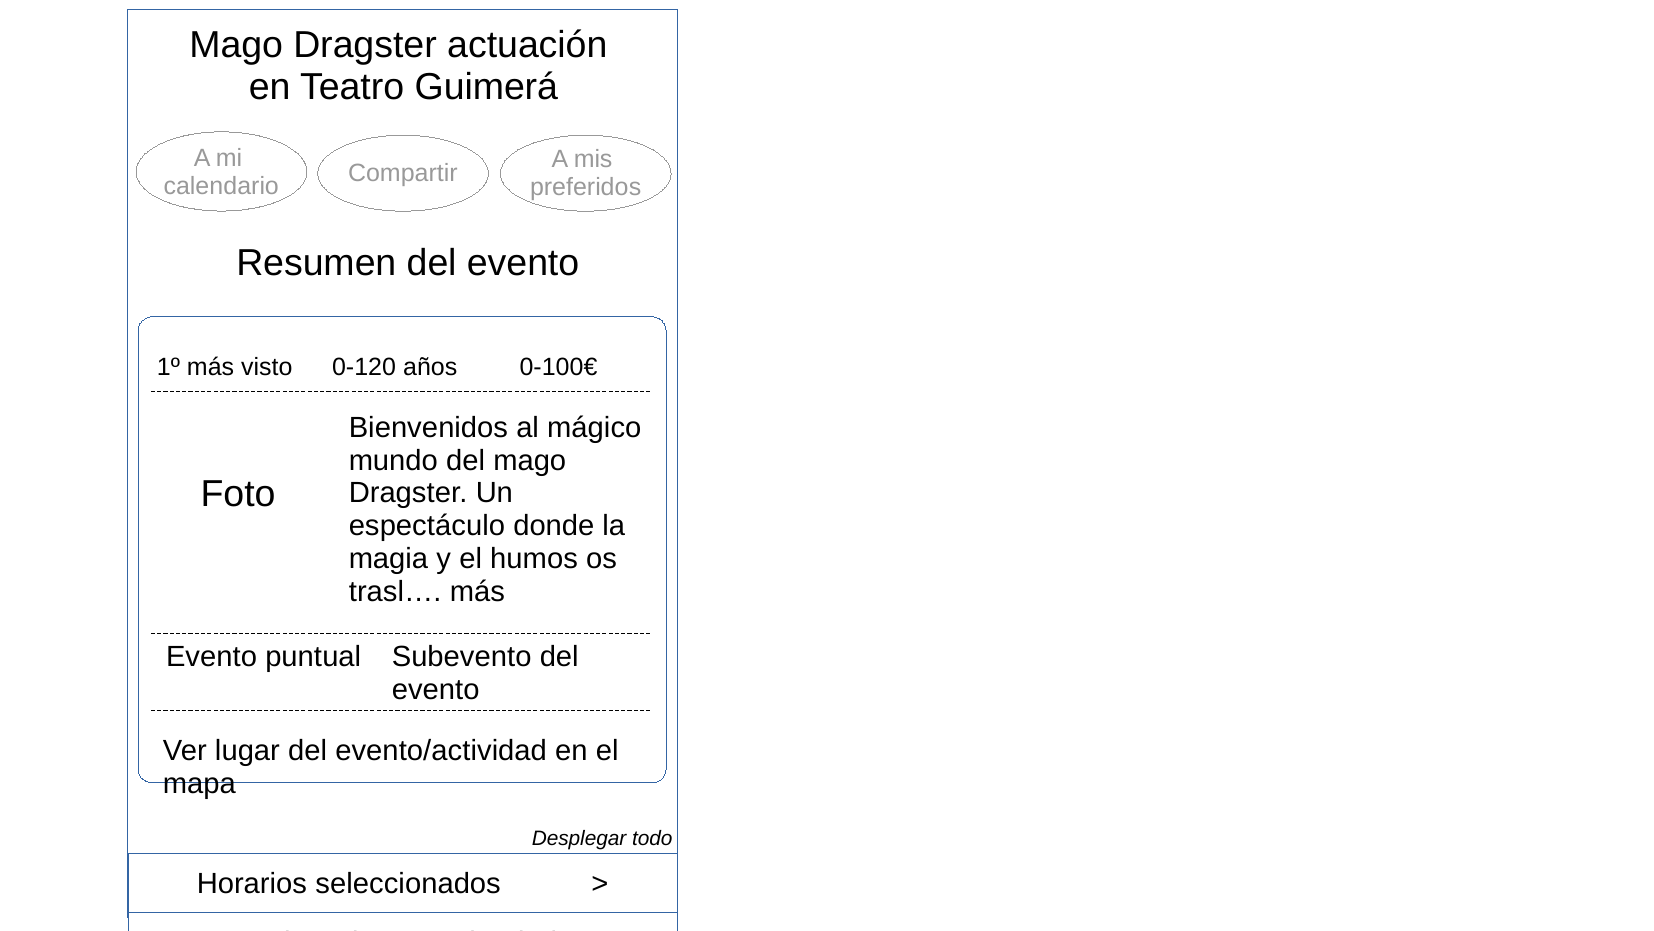

Mago Dragster actuación
en Teatro Guimerá
A mi
calendario
Compartir
A mis
preferidos
Resumen del evento
| 1º más visto | 0-120 años | 0-100€ |
| --- | --- | --- |
Bienvenidos al mágico mundo del mago Dragster. Un espectáculo donde la magia y el humos os trasl…. más
Foto
Evento puntual
Subevento del evento
Ver lugar del evento/actividad en el mapa
Desplegar todo
Horarios seleccionados >
Ver horarios en calendario
Dirección y contacto >
También en este lugar >
También en este área de interés >
Categorías				 >